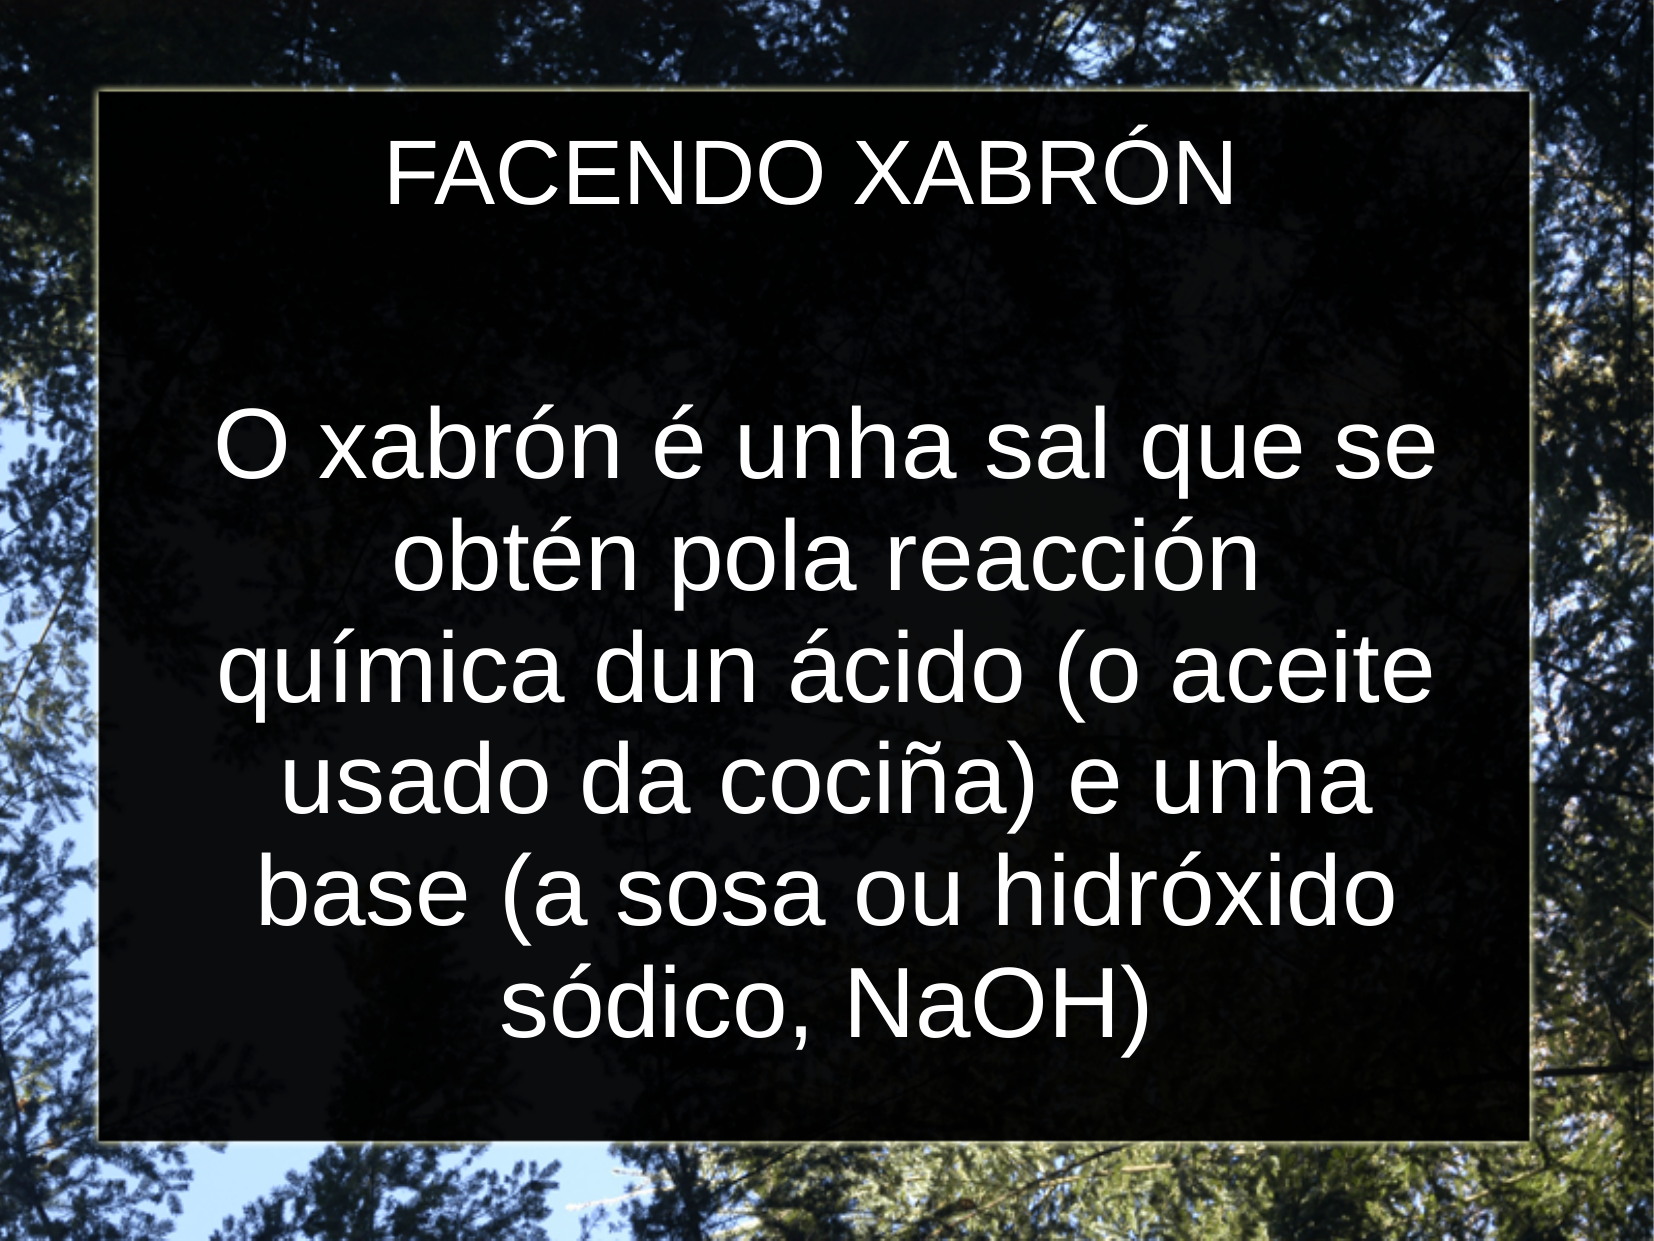

# FACENDO XABRÓN
O xabrón é unha sal que se obtén pola reacción química dun ácido (o aceite usado da cociña) e unha base (a sosa ou hidróxido sódico, NaOH)